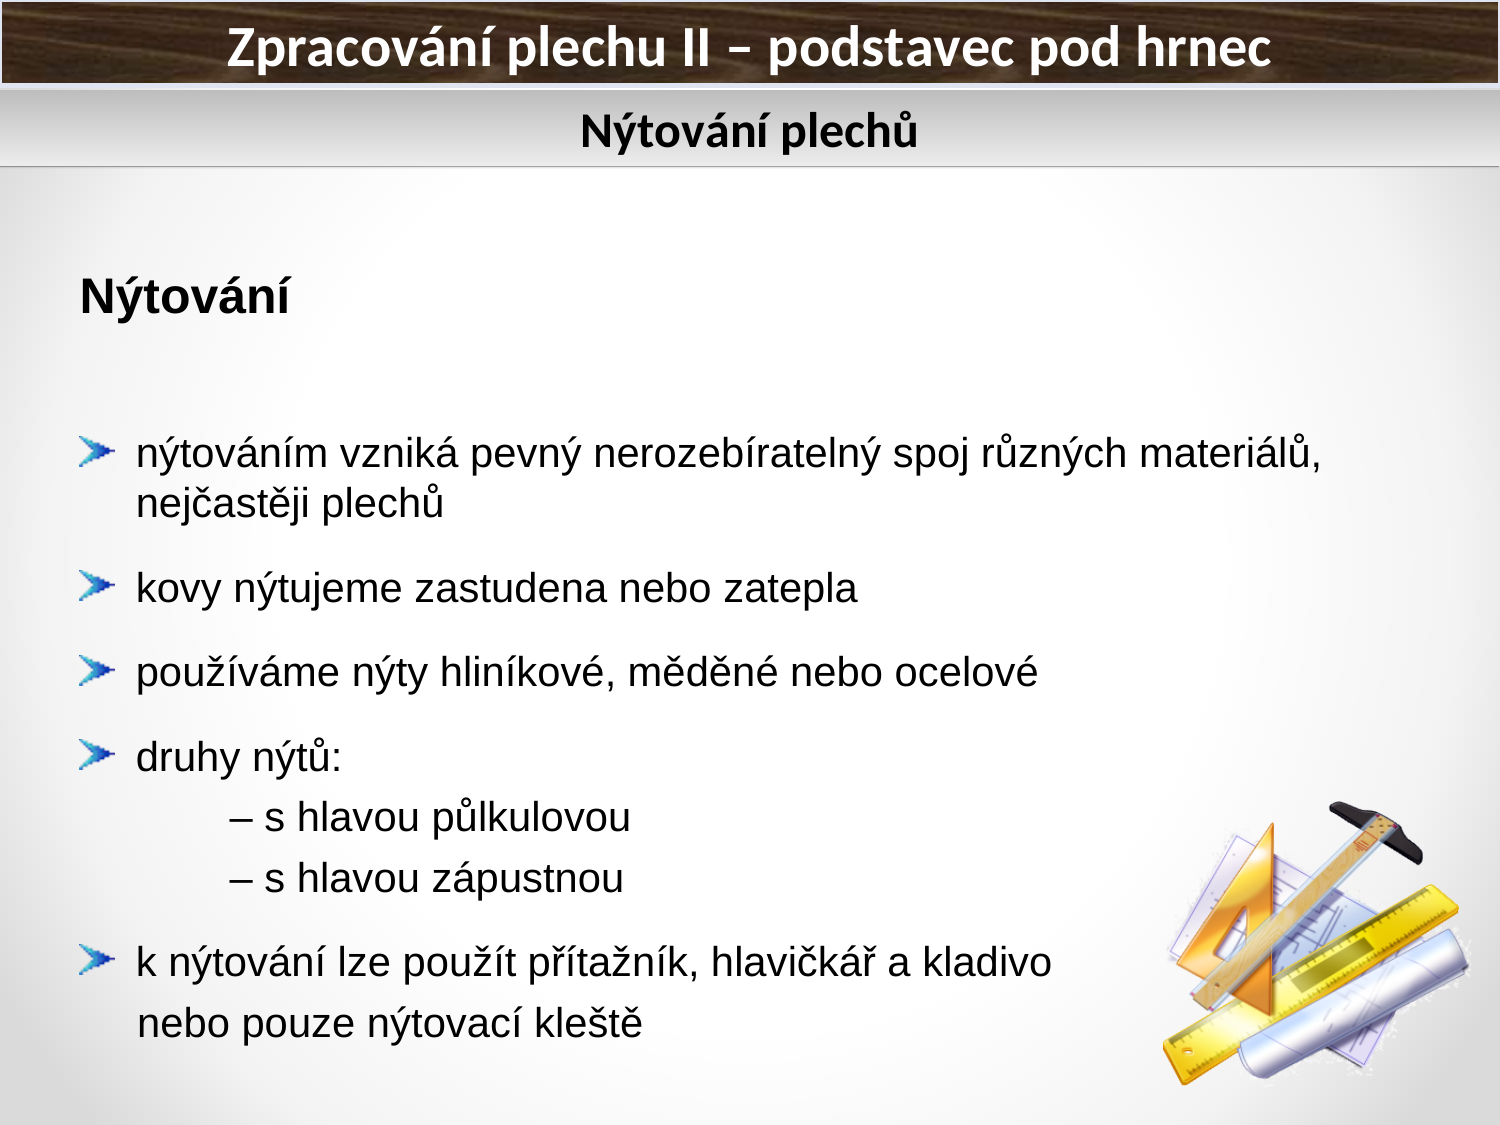

Zpracování plechu II – podstavec pod hrnec
Nýtování plechů
Nýtování
nýtováním vzniká pevný nerozebíratelný spoj různých materiálů, nejčastěji plechů
kovy nýtujeme zastudena nebo zatepla
používáme nýty hliníkové, měděné nebo ocelové
druhy nýtů:
		– s hlavou půlkulovou
		– s hlavou zápustnou
k nýtování lze použít přítažník, hlavičkář a kladivo
 nebo pouze nýtovací kleště